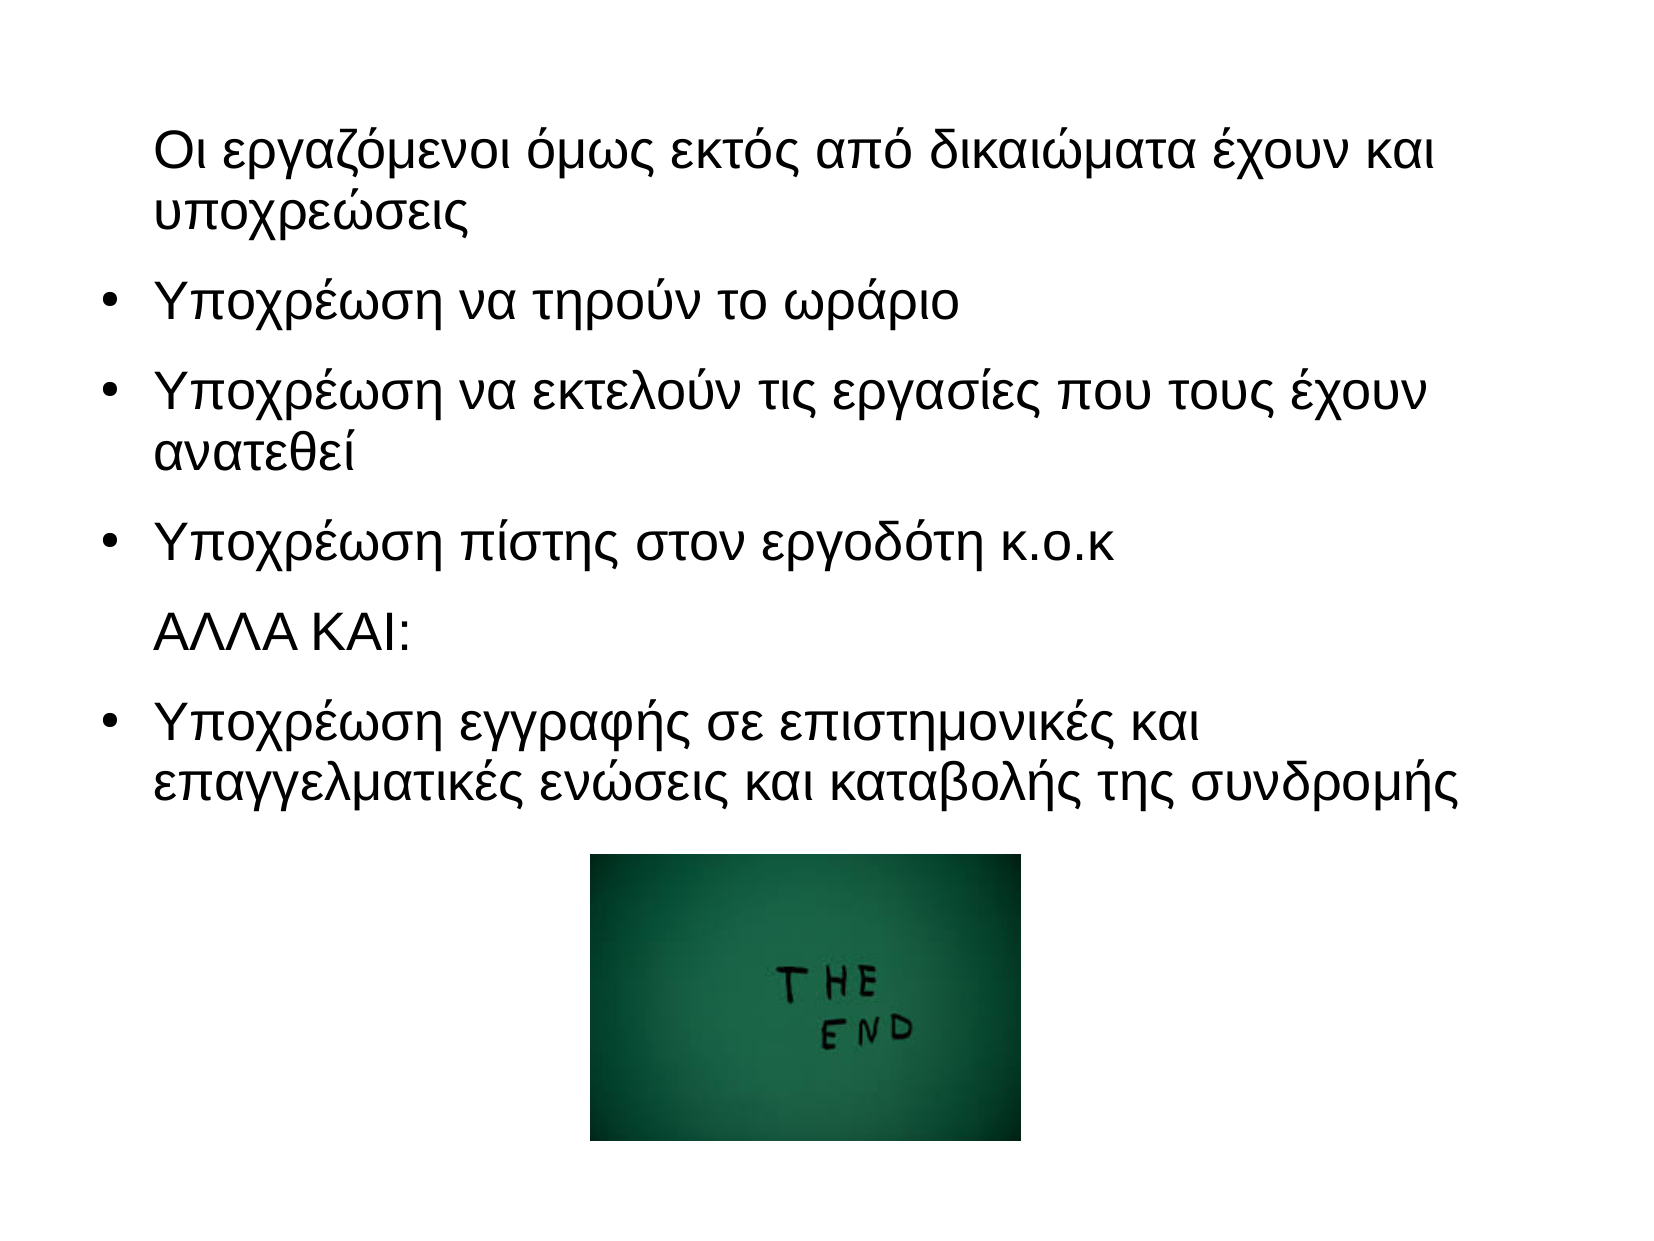

# Οι εργαζόμενοι όμως εκτός από δικαιώματα έχουν και υποχρεώσεις
Υποχρέωση να τηρούν το ωράριο
Υποχρέωση να εκτελούν τις εργασίες που τους έχουν ανατεθεί
Υποχρέωση πίστης στον εργοδότη κ.ο.κ
ΑΛΛΑ ΚΑΙ:
Υποχρέωση εγγραφής σε επιστημονικές και επαγγελματικές ενώσεις και καταβολής της συνδρομής